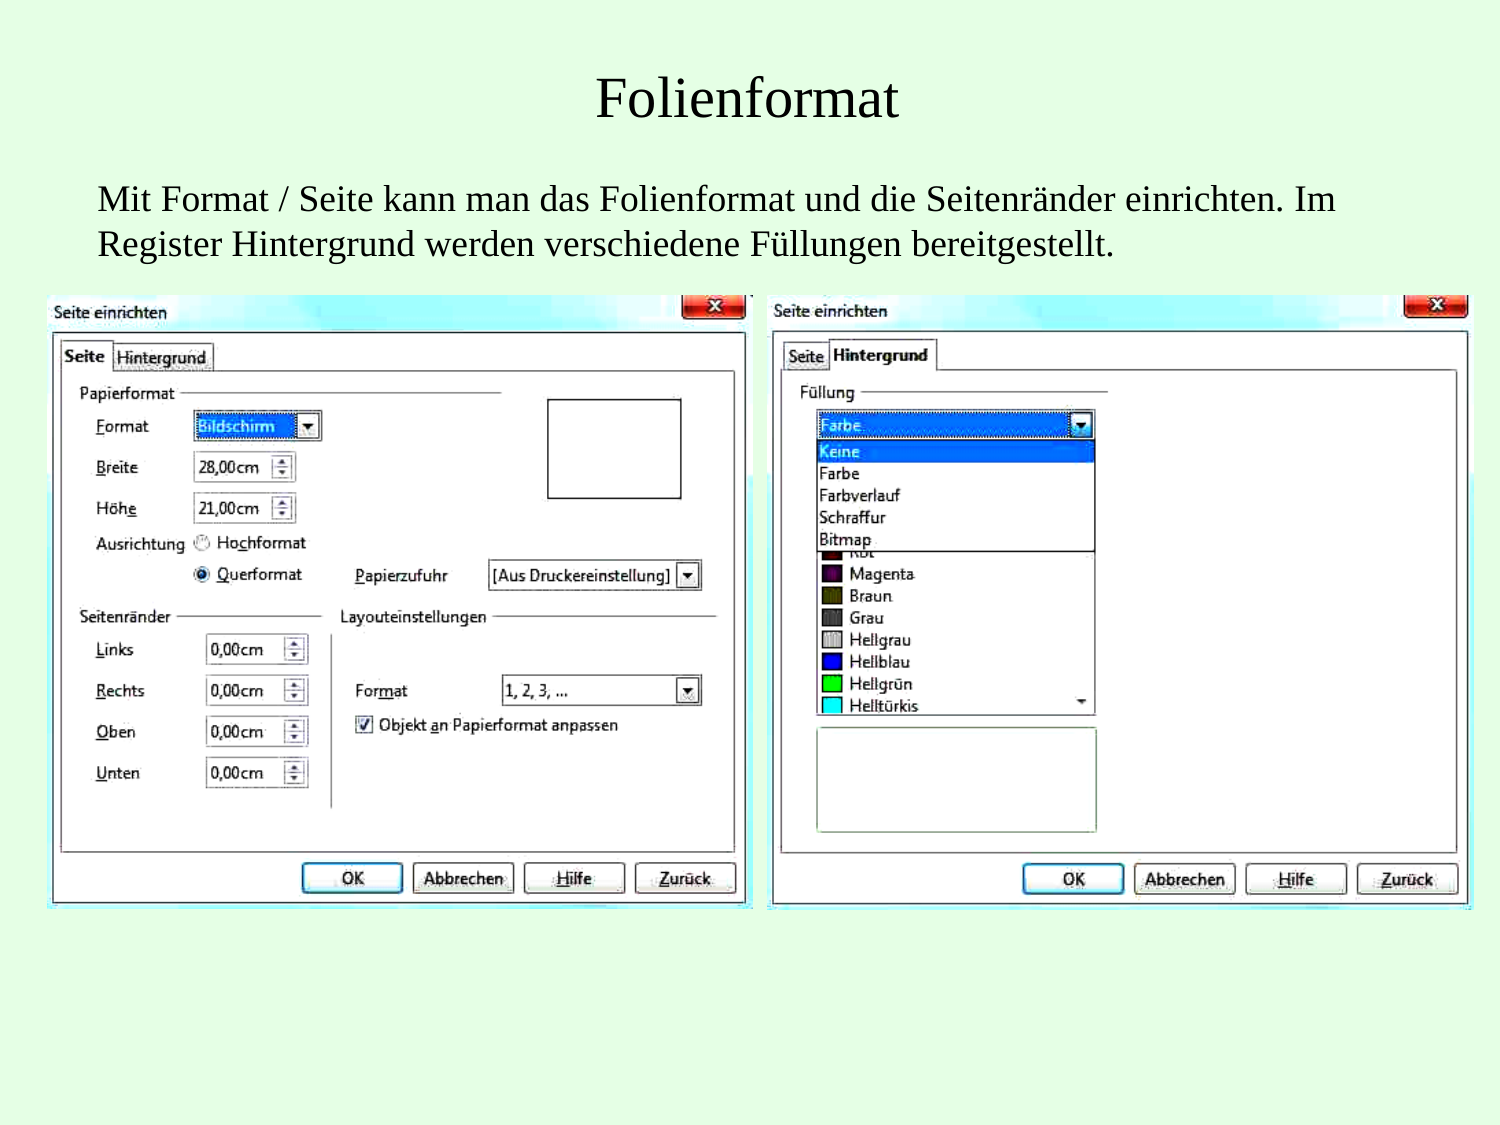

# Folienformat
Mit Format / Seite kann man das Folienformat und die Seitenränder einrichten. Im Register Hintergrund werden verschiedene Füllungen bereitgestellt.